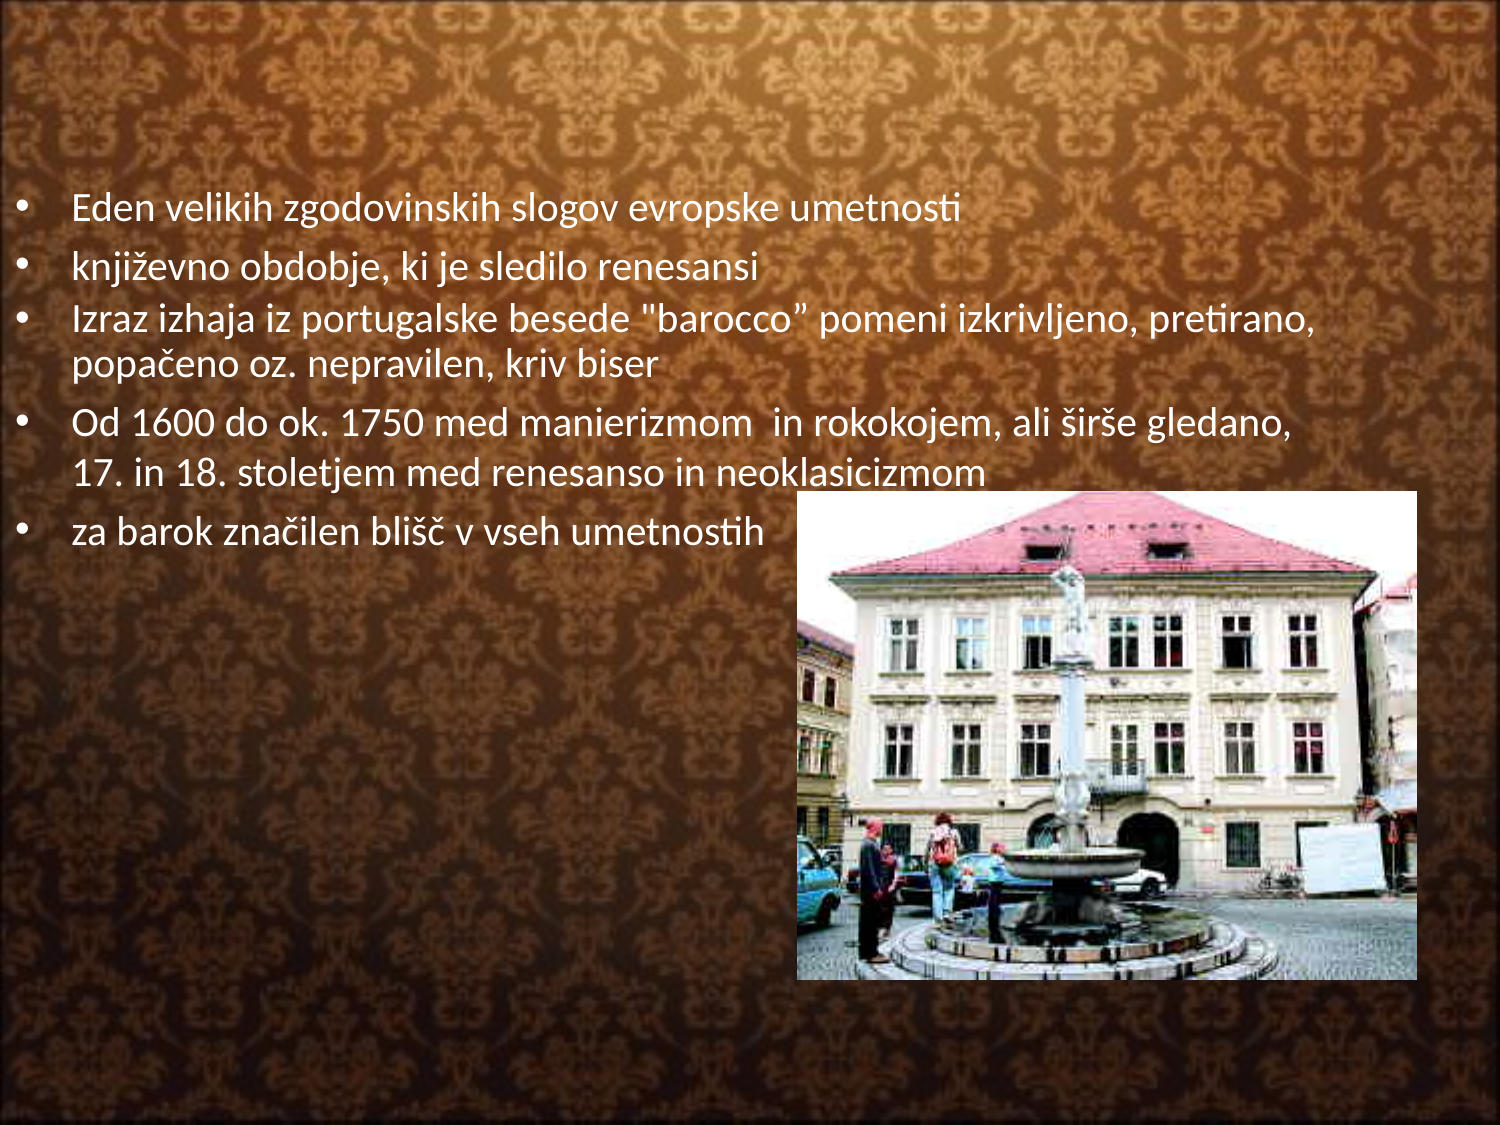

# barok
Eden velikih zgodovinskih slogov evropske umetnosti
književno obdobje, ki je sledilo renesansi
Izraz izhaja iz portugalske besede "barocco” pomeni izkrivljeno, pretirano, popačeno oz. nepravilen, kriv biser
Od 1600 do ok. 1750 med manierizmom in rokokojem, ali širše gledano, 17. in 18. stoletjem med renesanso in neoklasicizmom
za barok značilen blišč v vseh umetnostih